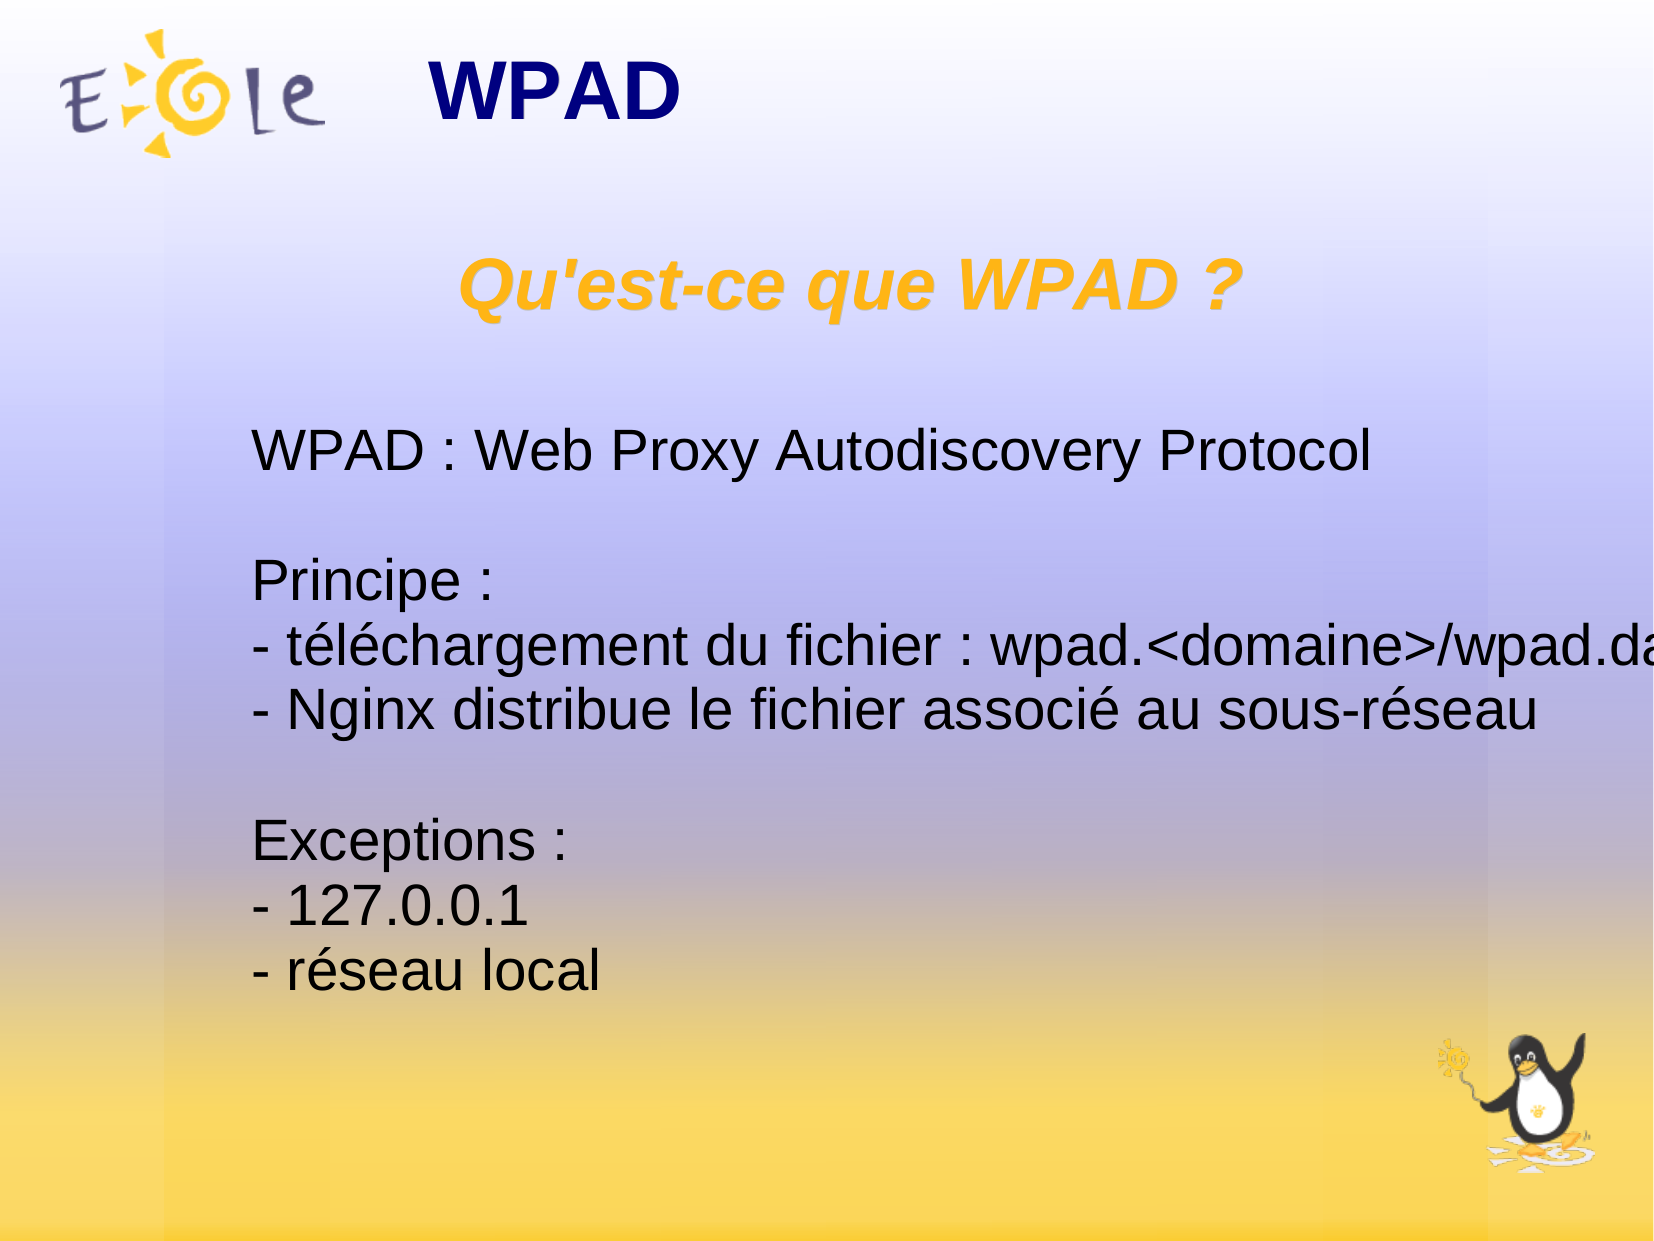

WPAD
Qu'est-ce que WPAD ?
WPAD : Web Proxy Autodiscovery Protocol
Principe :
- téléchargement du fichier : wpad.<domaine>/wpad.dat
- Nginx distribue le fichier associé au sous-réseau
Exceptions :
- 127.0.0.1
- réseau local